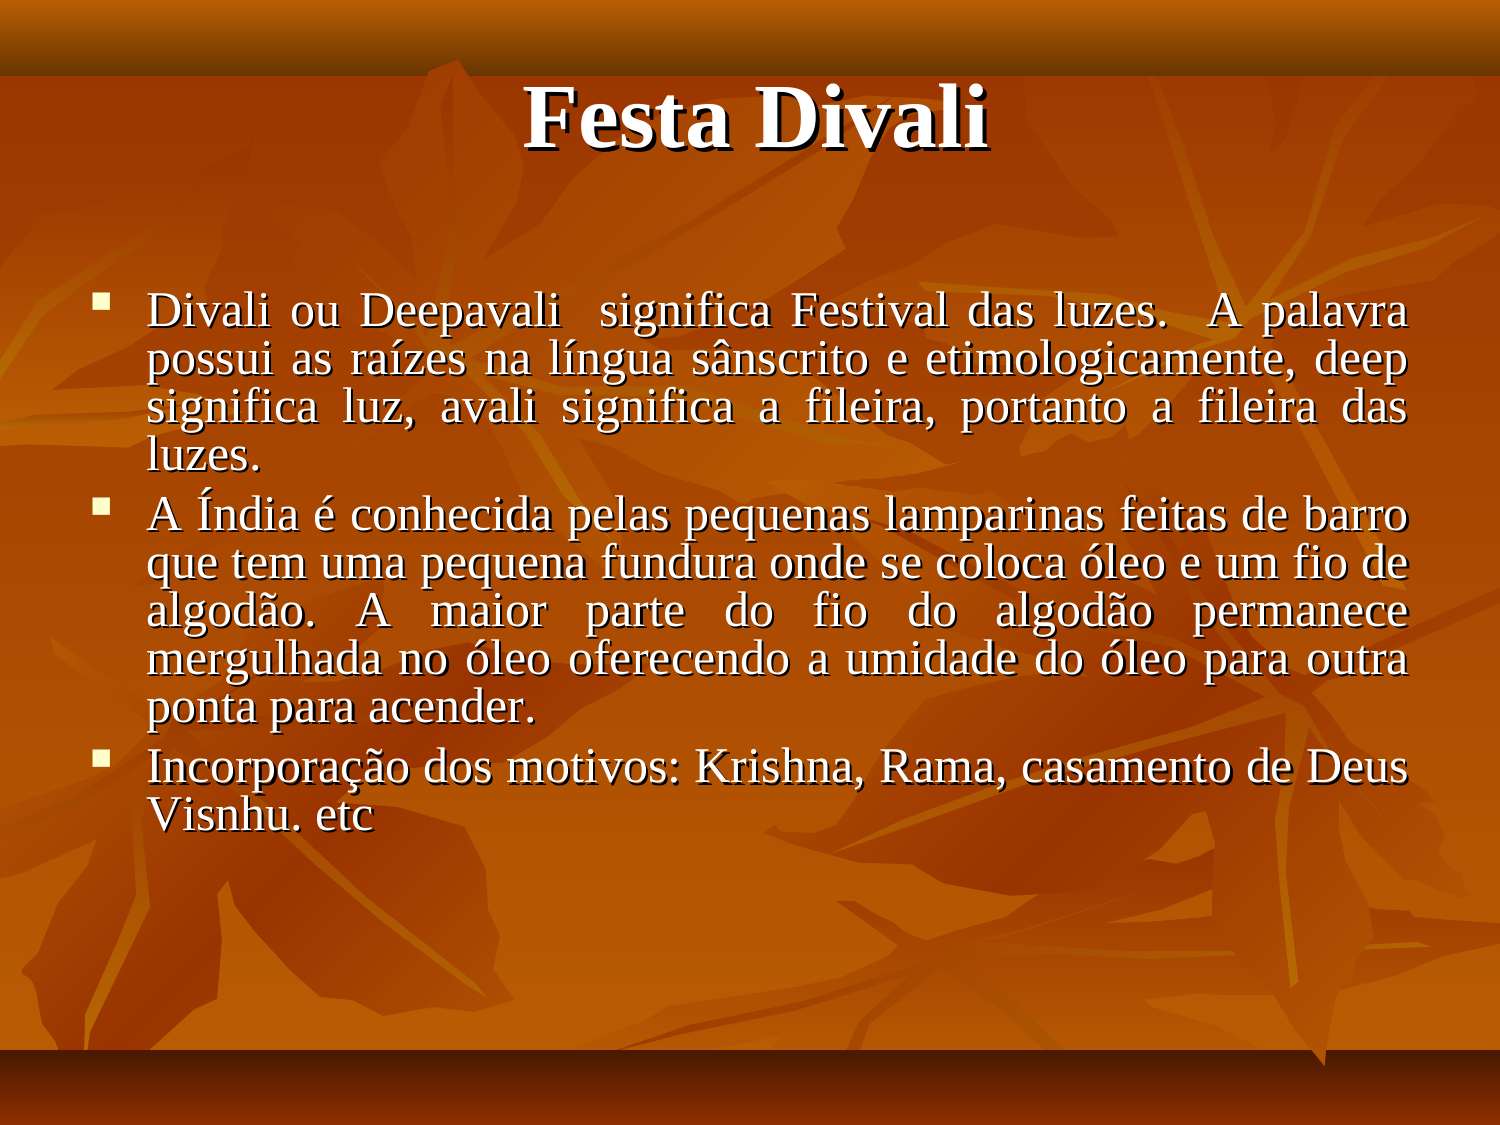

# Festa Divali
Divali ou Deepavali significa Festival das luzes. A palavra possui as raízes na língua sânscrito e etimologicamente, deep significa luz, avali significa a fileira, portanto a fileira das luzes.
A Índia é conhecida pelas pequenas lamparinas feitas de barro que tem uma pequena fundura onde se coloca óleo e um fio de algodão. A maior parte do fio do algodão permanece mergulhada no óleo oferecendo a umidade do óleo para outra ponta para acender.
Incorporação dos motivos: Krishna, Rama, casamento de Deus Visnhu. etc